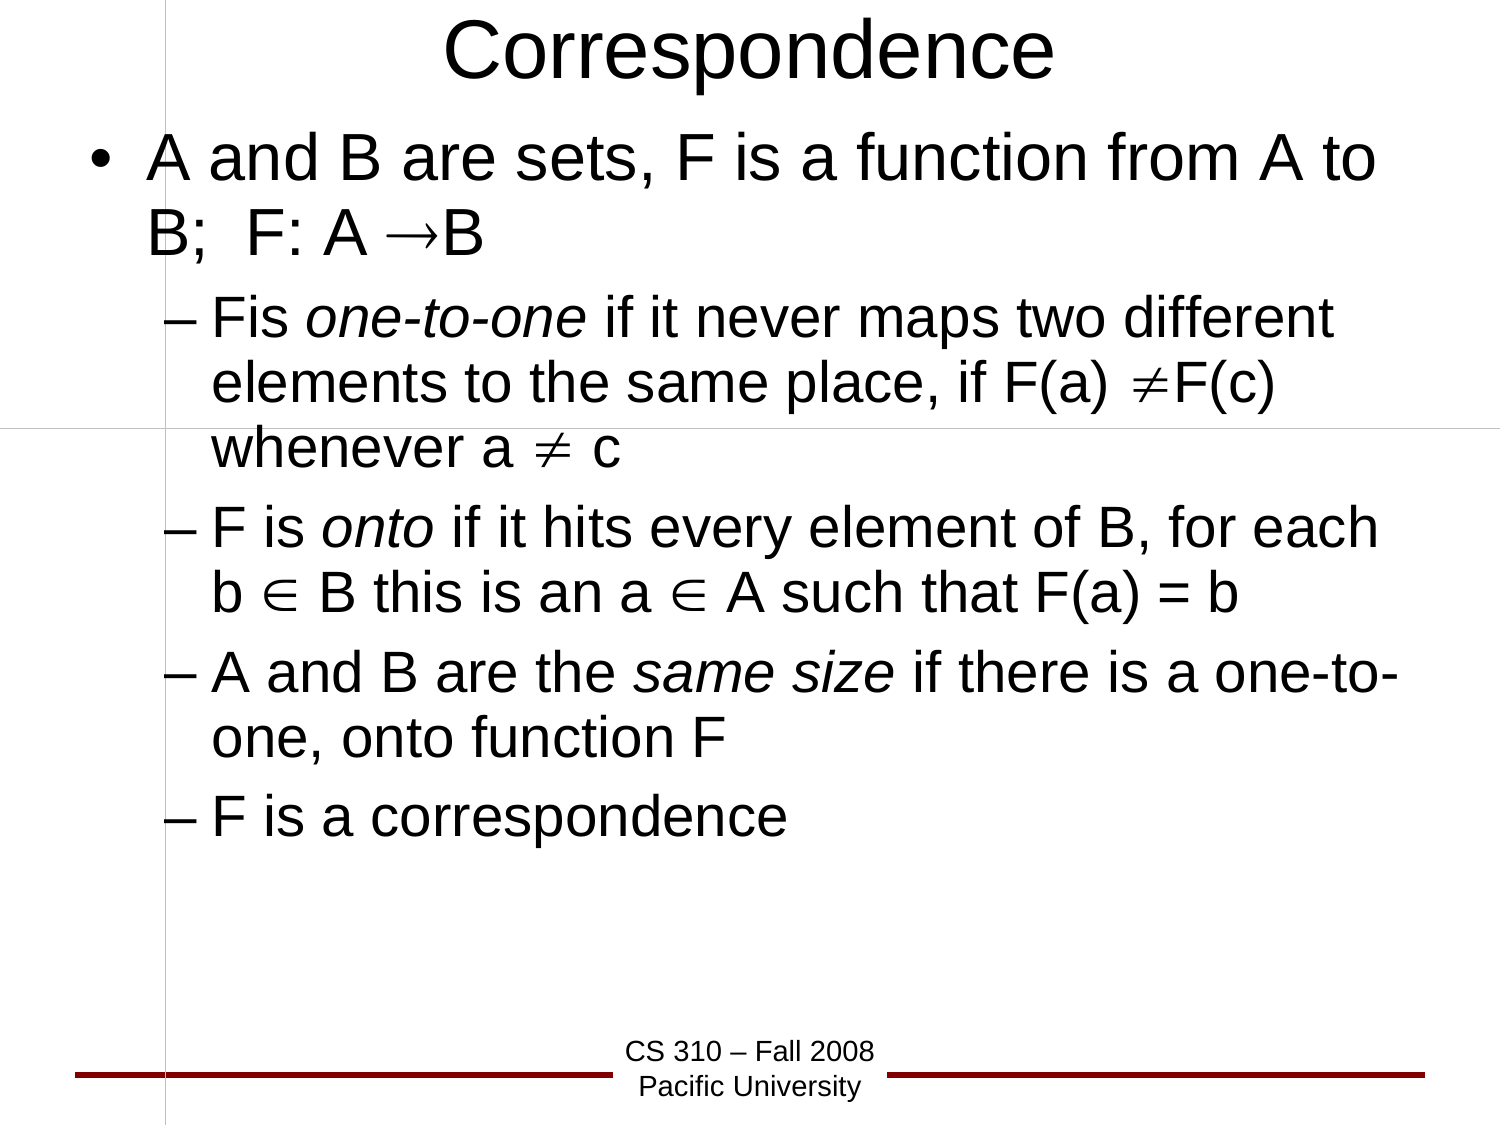

# Correspondence
A and B are sets, F is a function from A to B; F: A B
Fis one-to-one if it never maps two different elements to the same place, if F(a) F(c) whenever a  c
F is onto if it hits every element of B, for each b  B this is an a  A such that F(a) = b
A and B are the same size if there is a one-to-one, onto function F
F is a correspondence